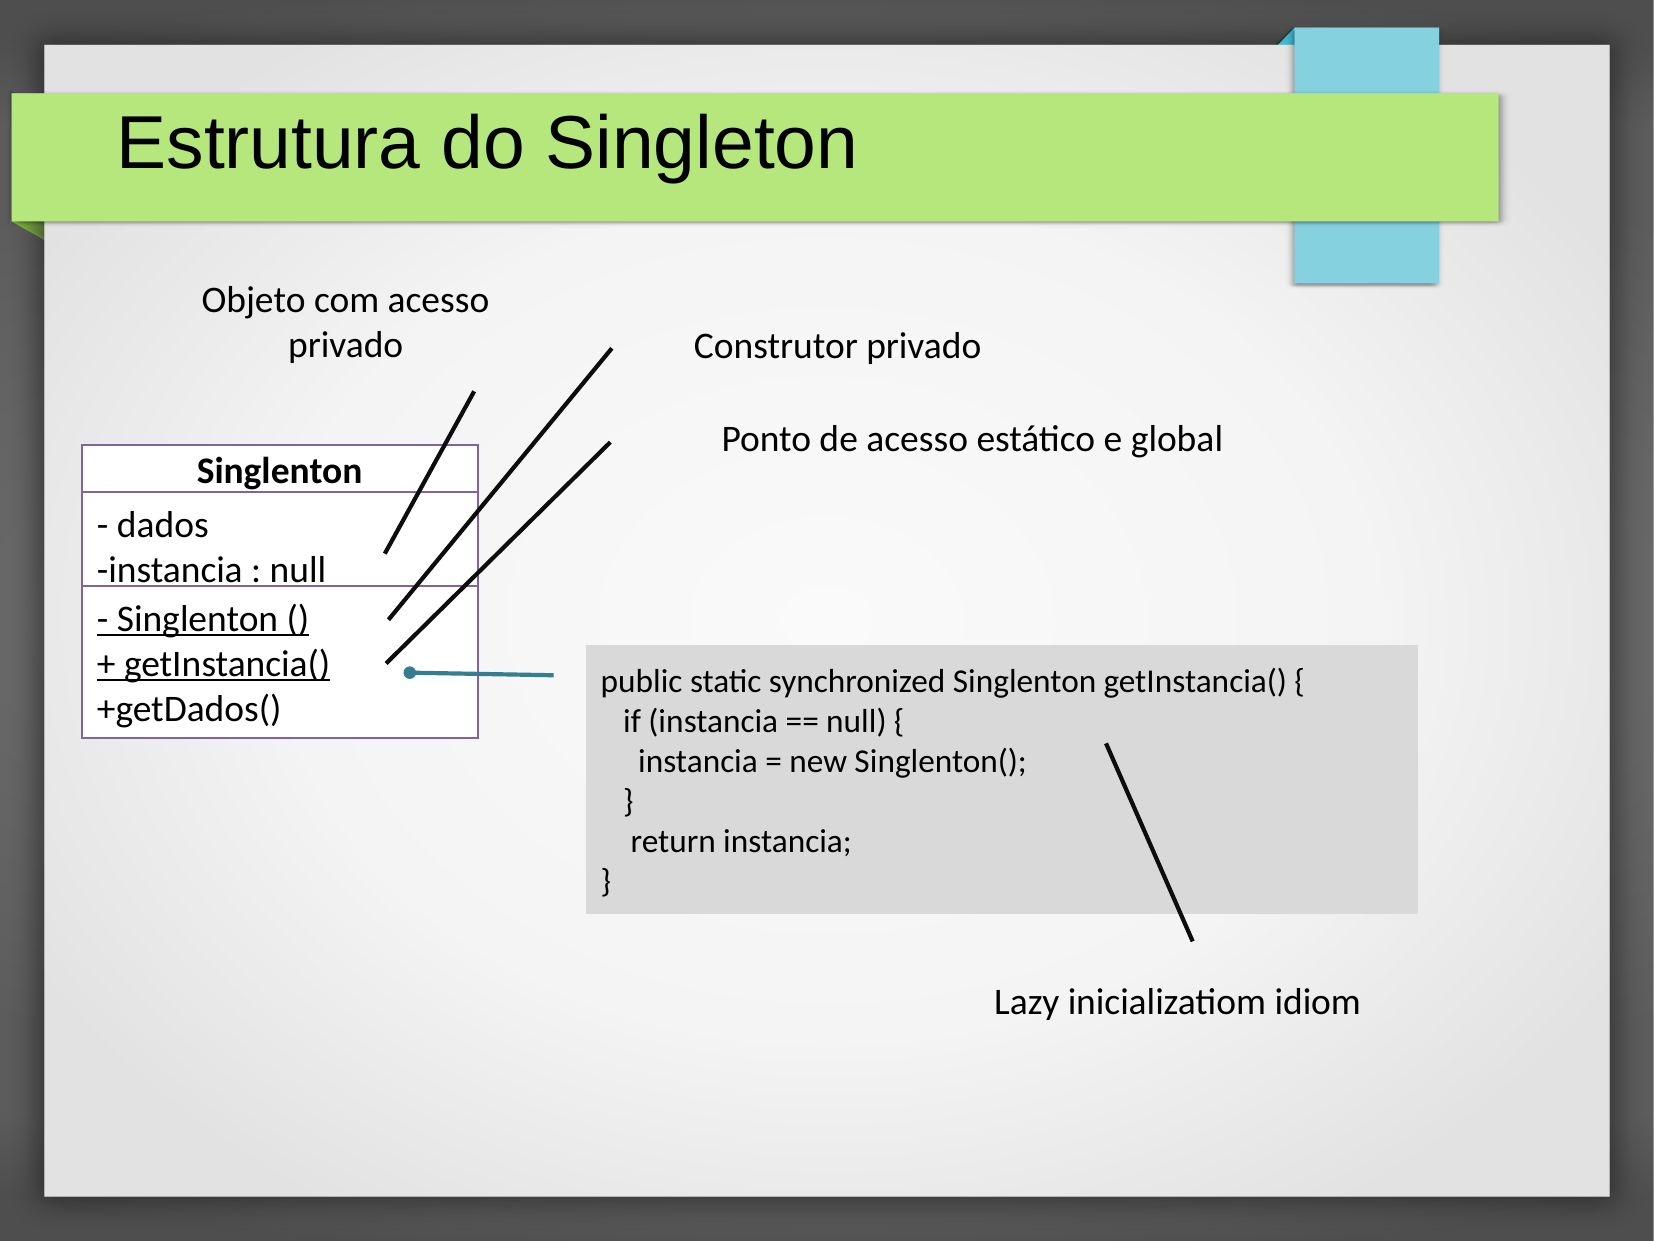

# Estrutura do Singleton
Objeto com acesso privado
Construtor privado
Ponto de acesso estático e global
Singlenton
- dados
-instancia : null
- Singlenton ()
+ getInstancia()
+getDados()
public static synchronized Singlenton getInstancia() {
 if (instancia == null) {
 instancia = new Singlenton();
 }
 return instancia;
}
Lazy inicializatiom idiom